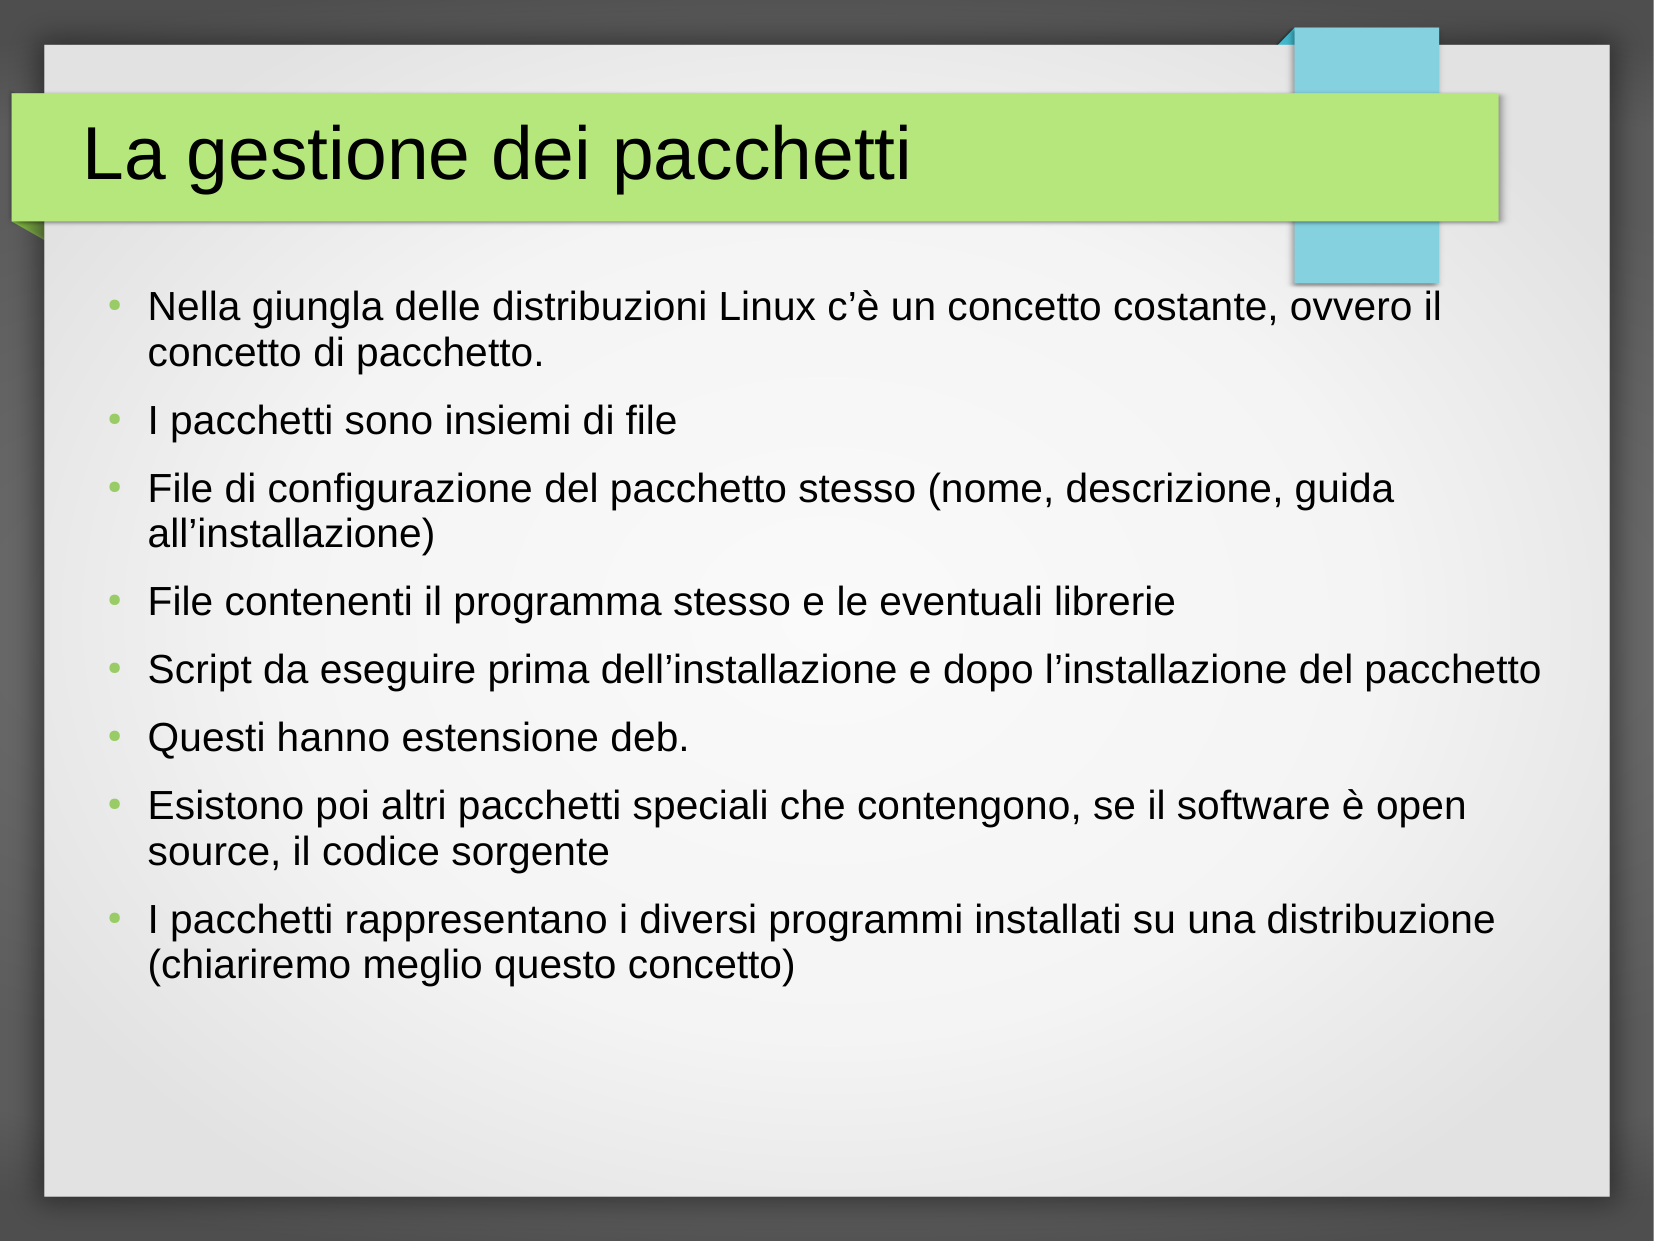

# La gestione dei pacchetti
Nella giungla delle distribuzioni Linux c’è un concetto costante, ovvero il concetto di pacchetto.
I pacchetti sono insiemi di file
File di configurazione del pacchetto stesso (nome, descrizione, guida all’installazione)
File contenenti il programma stesso e le eventuali librerie
Script da eseguire prima dell’installazione e dopo l’installazione del pacchetto
Questi hanno estensione deb.
Esistono poi altri pacchetti speciali che contengono, se il software è open source, il codice sorgente
I pacchetti rappresentano i diversi programmi installati su una distribuzione (chiariremo meglio questo concetto)